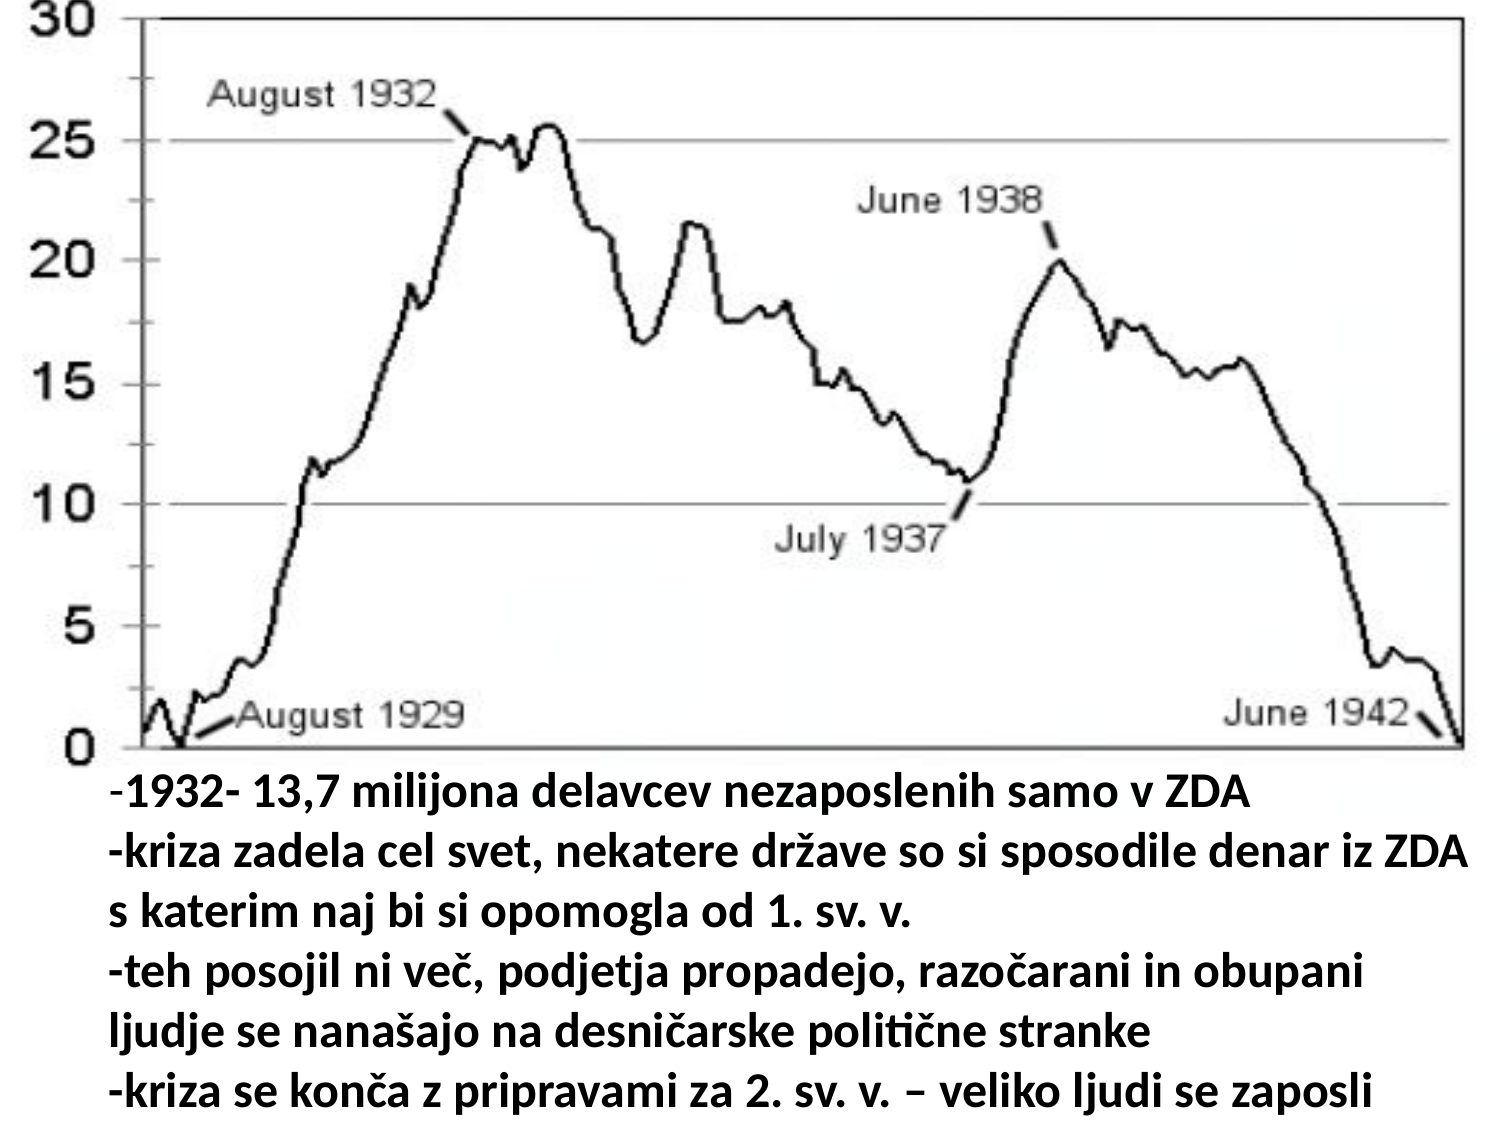

#
-1932- 13,7 milijona delavcev nezaposlenih samo v ZDA
-kriza zadela cel svet, nekatere države so si sposodile denar iz ZDA s katerim naj bi si opomogla od 1. sv. v.
-teh posojil ni več, podjetja propadejo, razočarani in obupani ljudje se nanašajo na desničarske politične stranke
-kriza se konča z pripravami za 2. sv. v. – veliko ljudi se zaposli